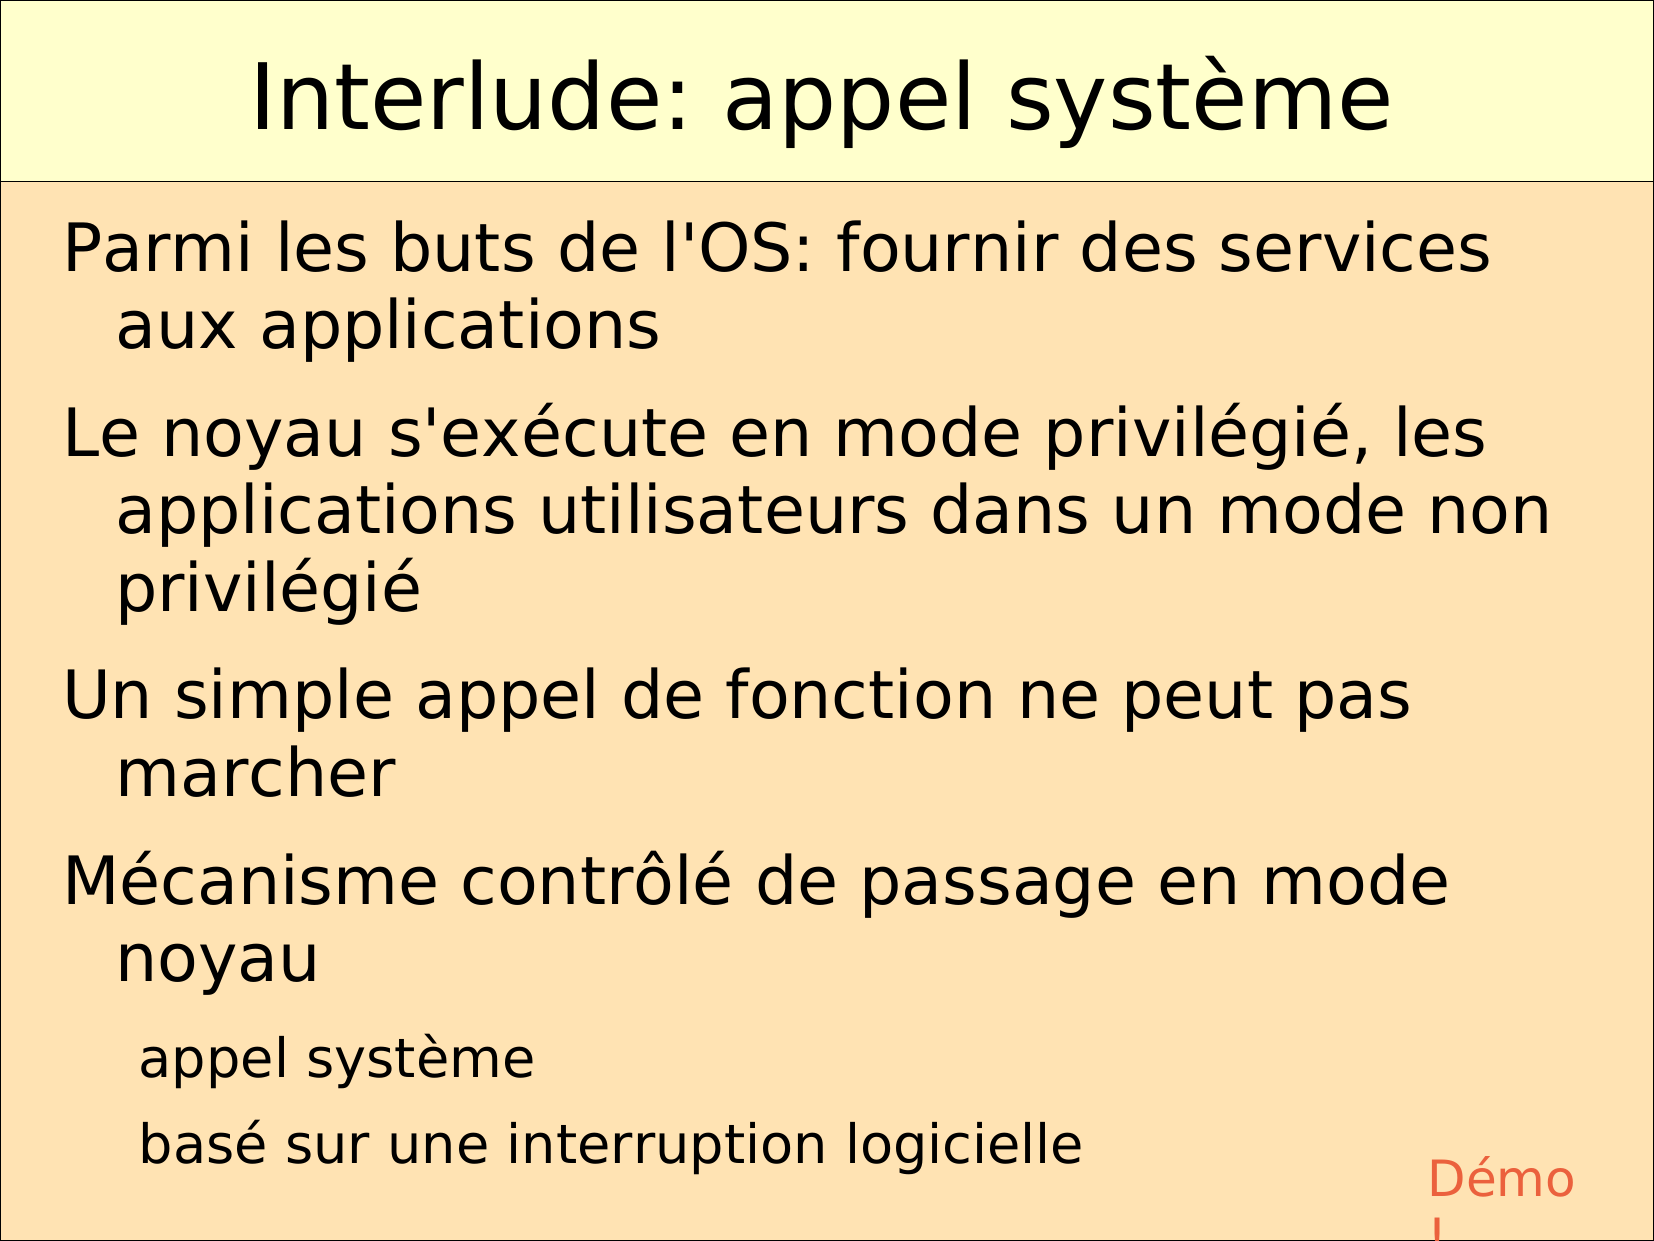

# Interlude: appel système
Parmi les buts de l'OS: fournir des services aux applications
Le noyau s'exécute en mode privilégié, les applications utilisateurs dans un mode non privilégié
Un simple appel de fonction ne peut pas marcher
Mécanisme contrôlé de passage en mode noyau
appel système
basé sur une interruption logicielle
Démo !